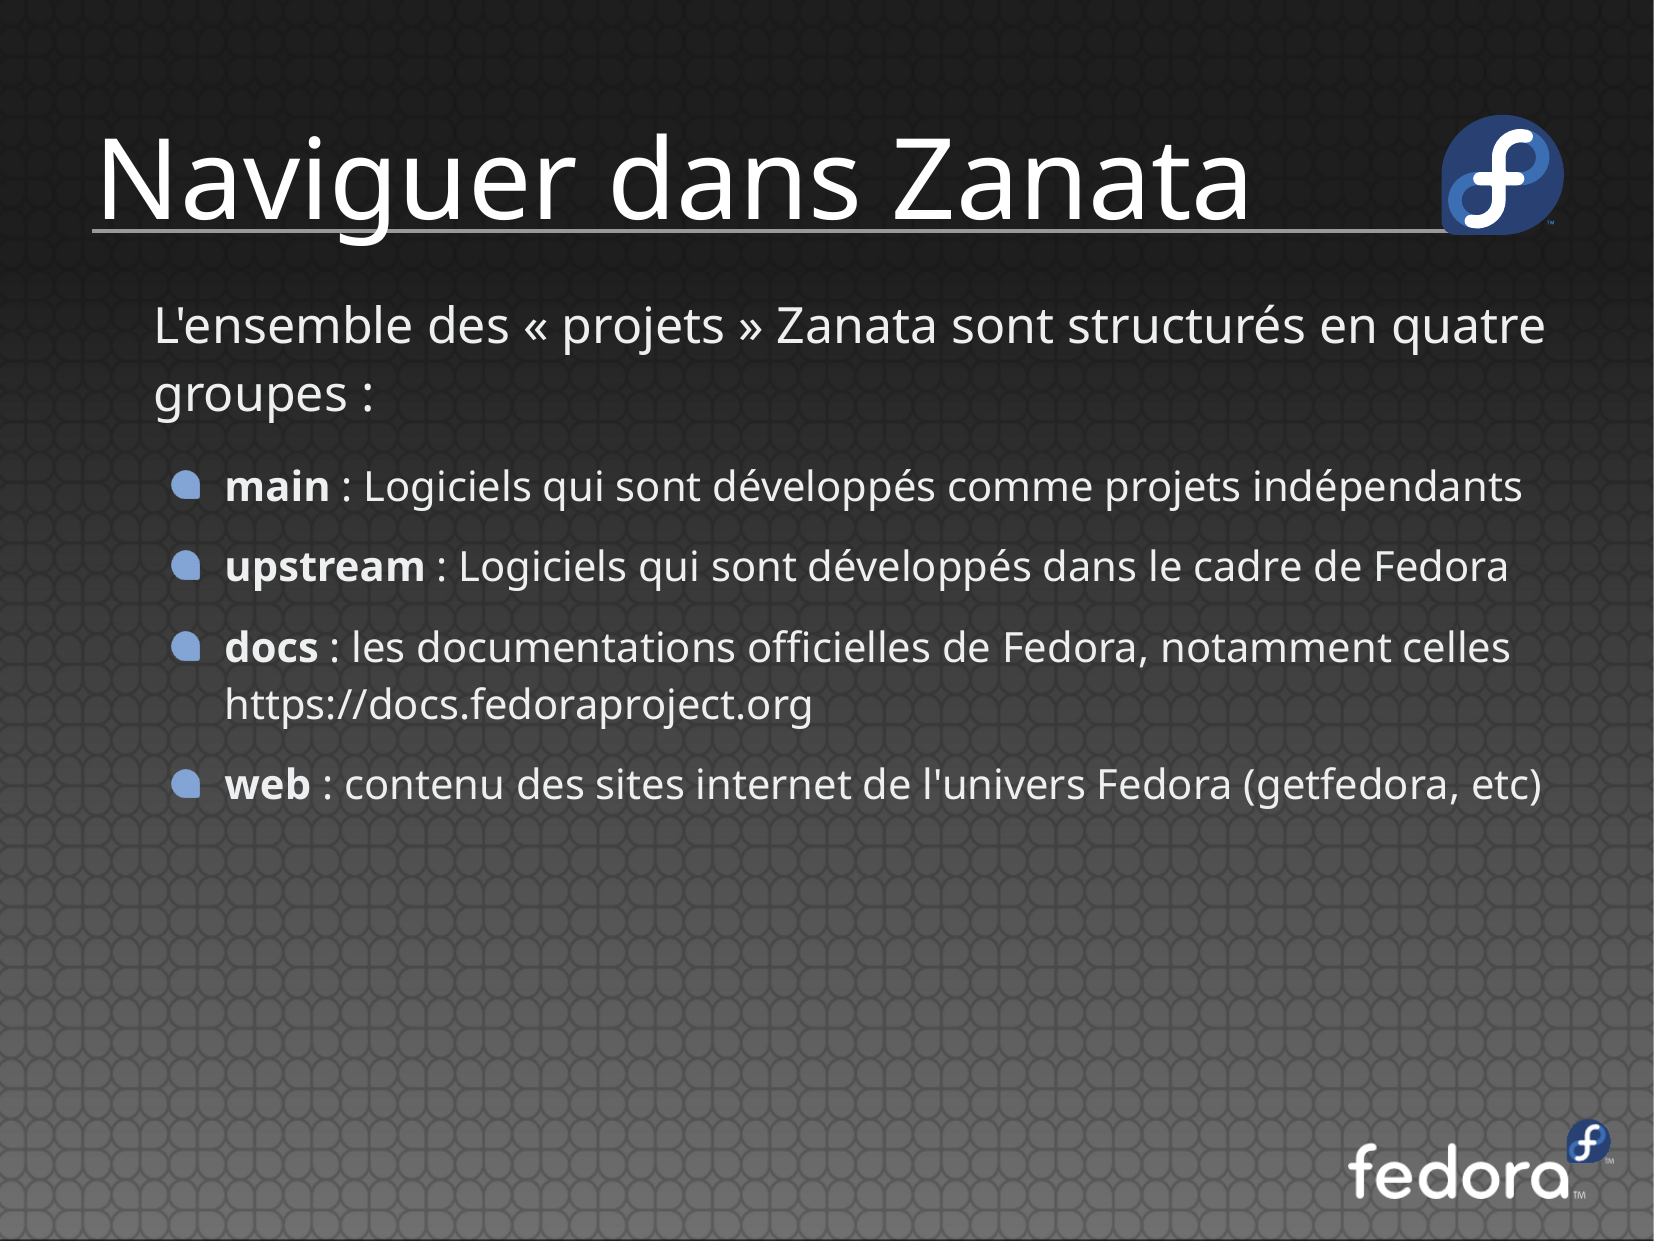

Naviguer dans Zanata
# L'ensemble des « projets » Zanata sont structurés en quatre groupes :
main : Logiciels qui sont développés comme projets indépendants
upstream : Logiciels qui sont développés dans le cadre de Fedora
docs : les documentations officielles de Fedora, notamment celles https://docs.fedoraproject.org
web : contenu des sites internet de l'univers Fedora (getfedora, etc)